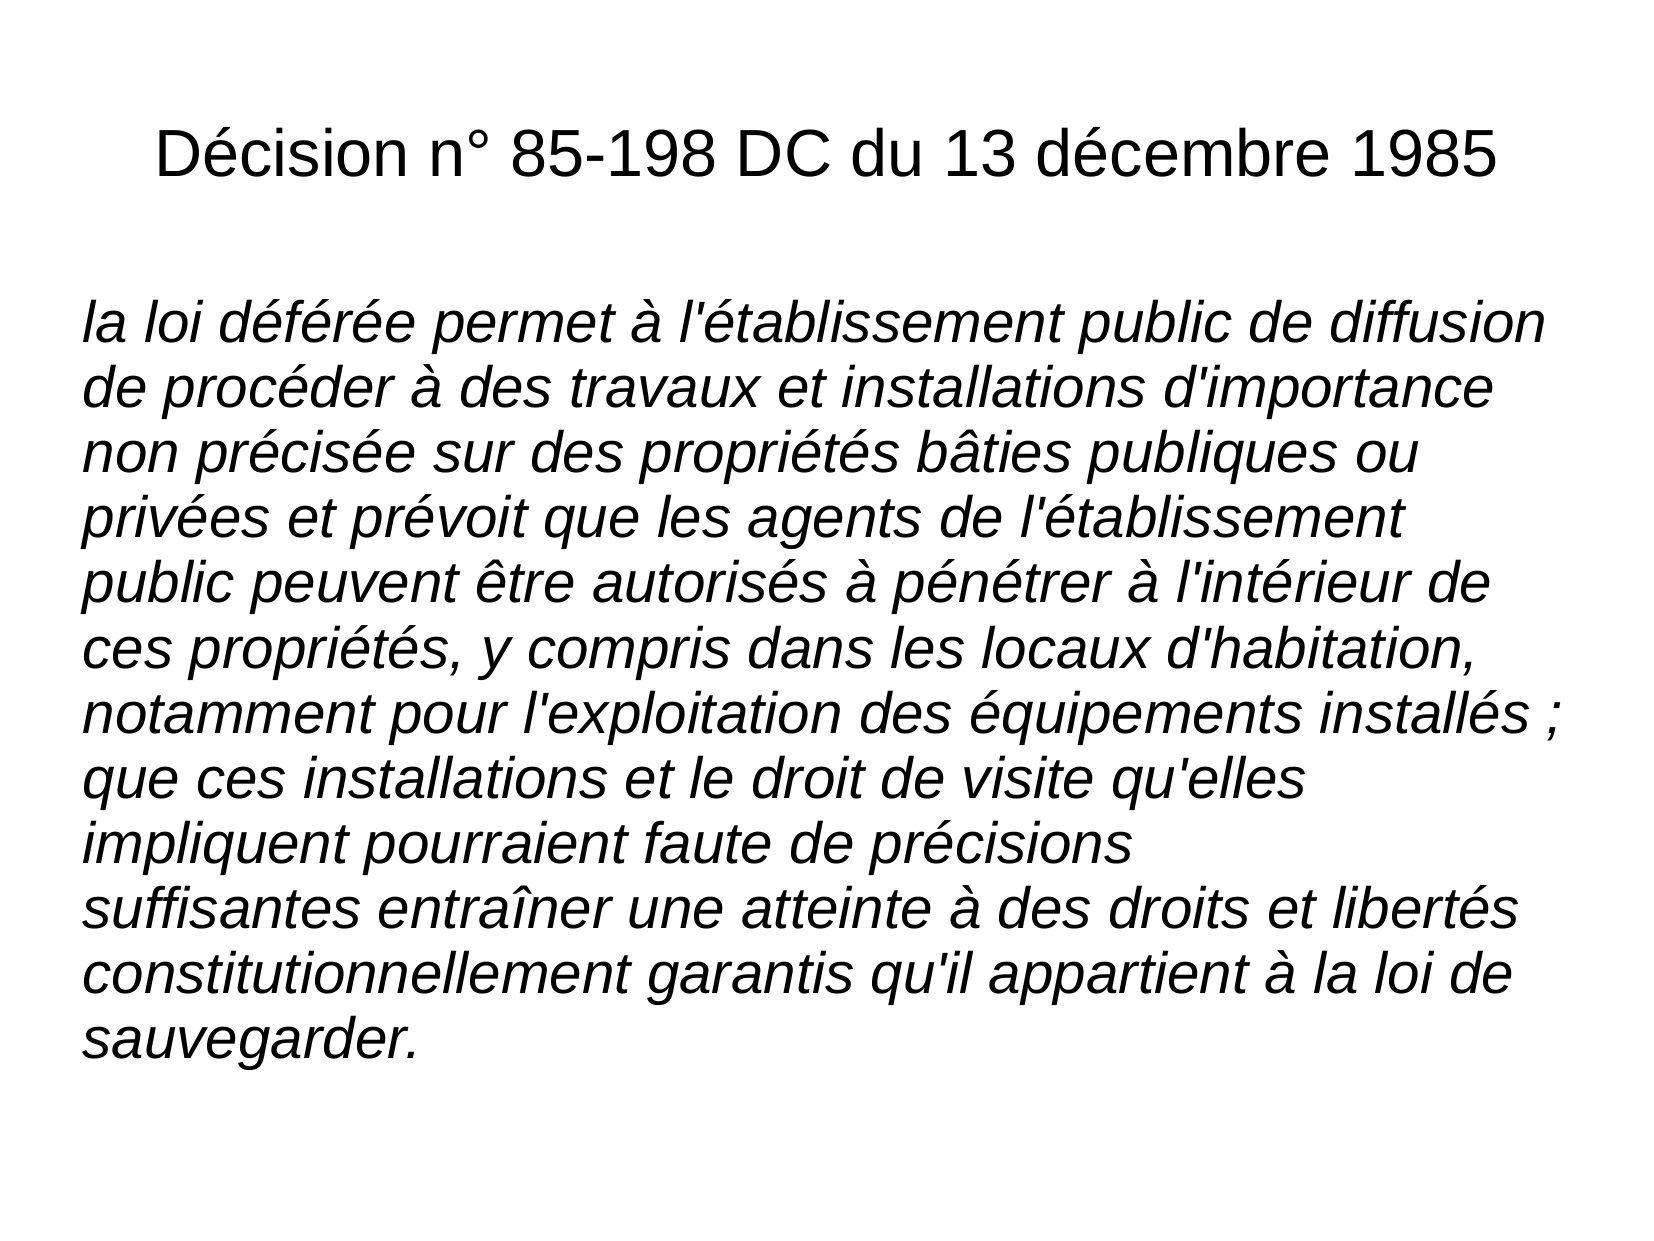

# Décision n° 85-198 DC du 13 décembre 1985
la loi déférée permet à l'établissement public de diffusion de procéder à des travaux et installations d'importance non précisée sur des propriétés bâties publiques ou privées et prévoit que les agents de l'établissement public peuvent être autorisés à pénétrer à l'intérieur de ces propriétés, y compris dans les locaux d'habitation, notamment pour l'exploitation des équipements installés ; que ces installations et le droit de visite qu'elles impliquent pourraient faute de précisions suffisantes entraîner une atteinte à des droits et libertés constitutionnellement garantis qu'il appartient à la loi de sauvegarder.